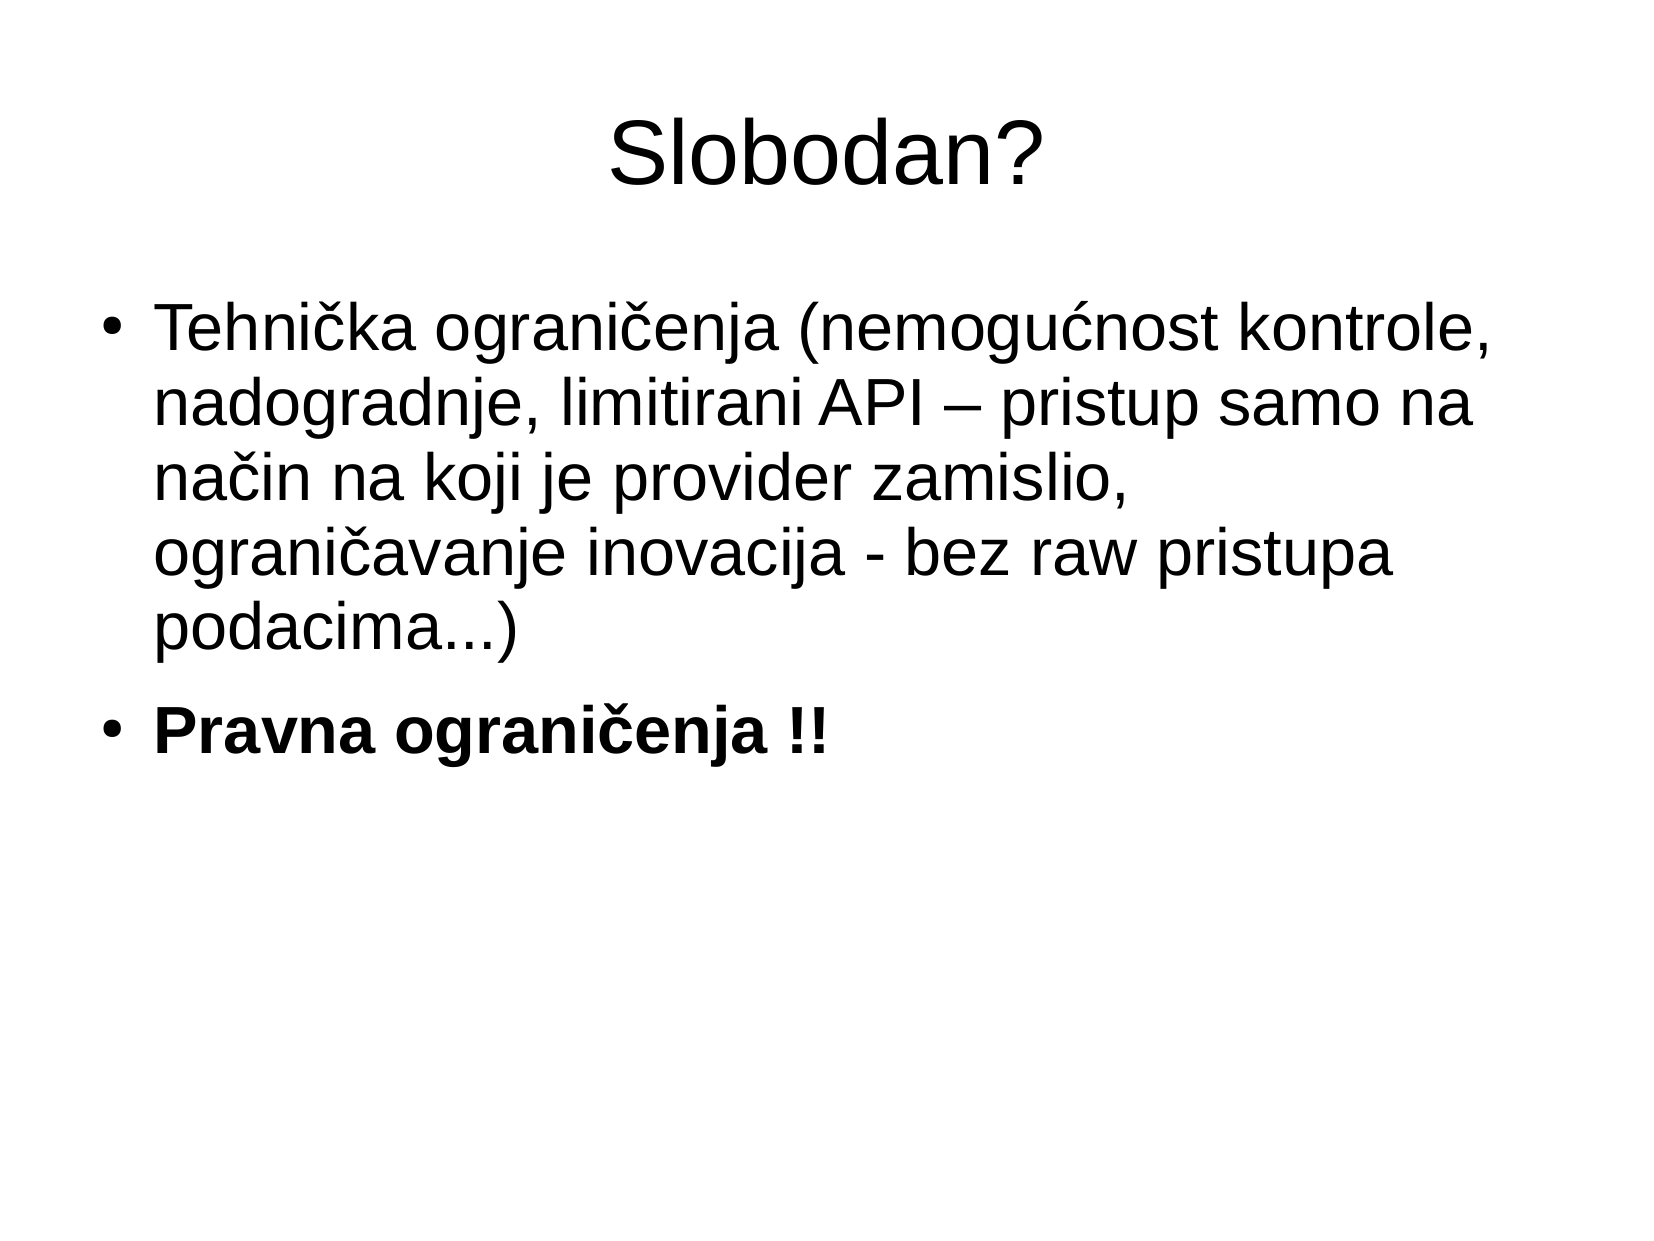

# Slobodan?
Tehnička ograničenja (nemogućnost kontrole, nadogradnje, limitirani API – pristup samo na način na koji je provider zamislio, ograničavanje inovacija - bez raw pristupa podacima...)
Pravna ograničenja !!